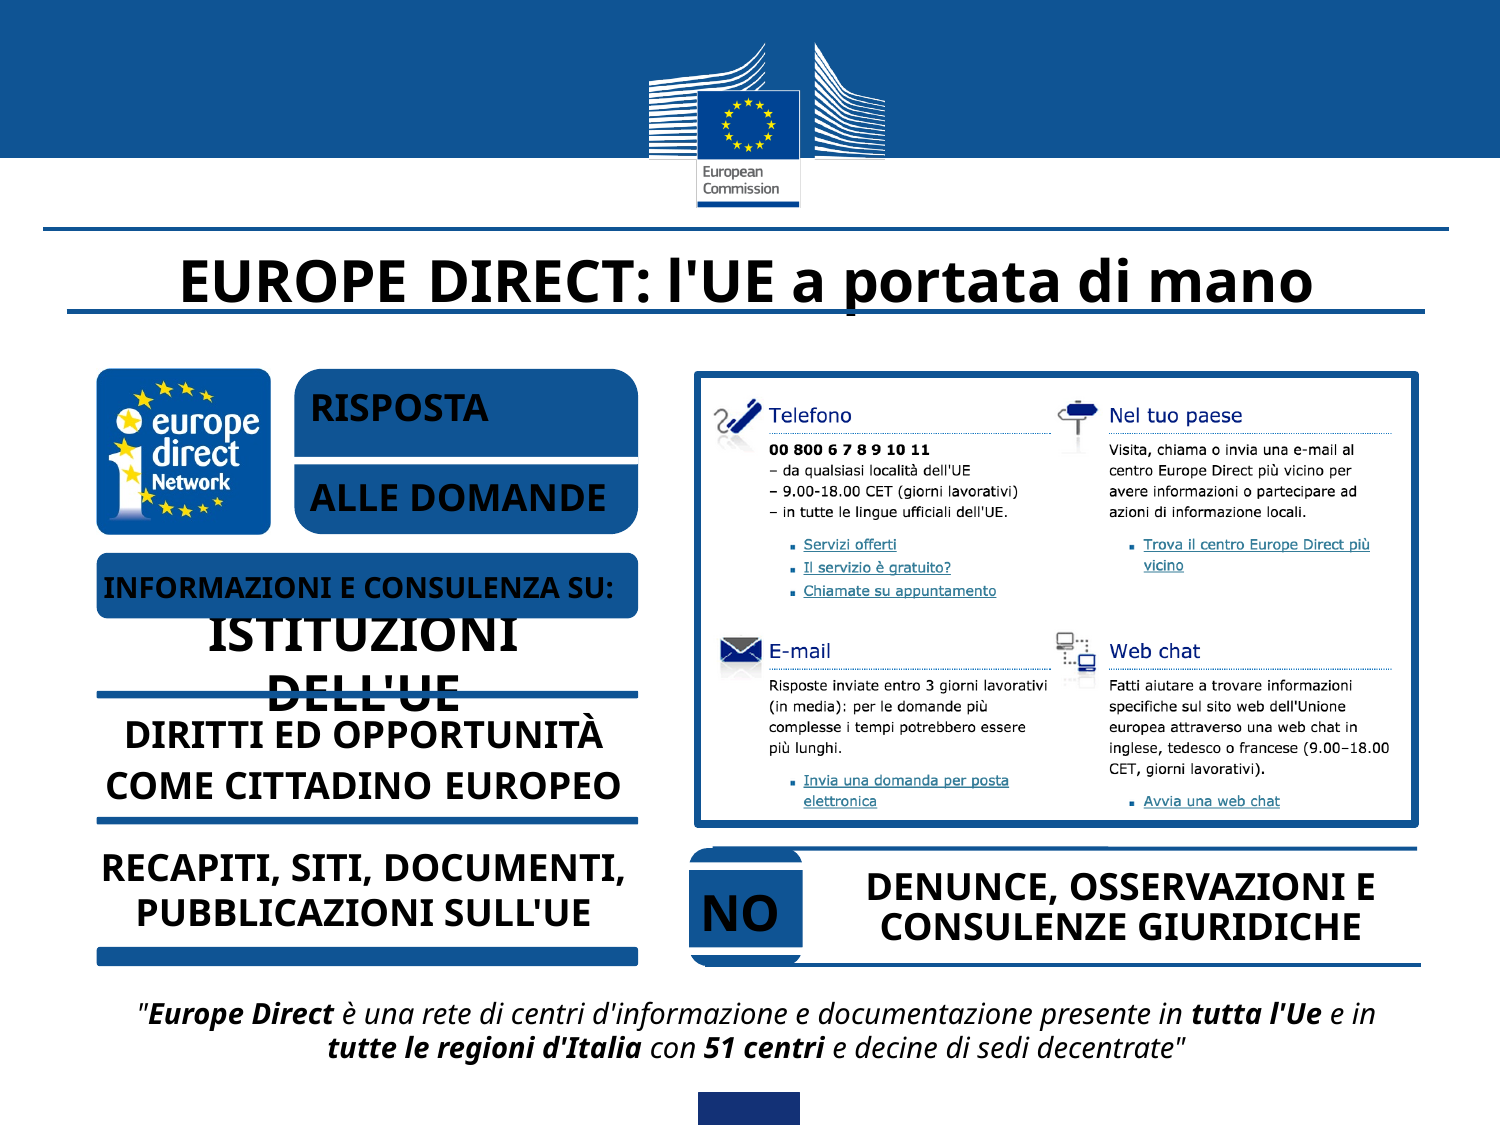

EUROPE DIRECT: l'UE a portata di mano
RISPOSTA
ALLE DOMANDE
INFORMAZIONI E CONSULENZA SU:
ISTITUZIONI DELL'UE
DIRITTI ED OPPORTUNITÀ
COME CITTADINO EUROPEO
RECAPITI, SITI, DOCUMENTI, PUBBLICAZIONI SULL'UE
DENUNCE, OSSERVAZIONI E
NO
CONSULENZE GIURIDICHE
"Europe Direct è una rete di centri d'informazione e documentazione presente in tutta l'Ue e in tutte le regioni d'Italia con 51 centri e decine di sedi decentrate"